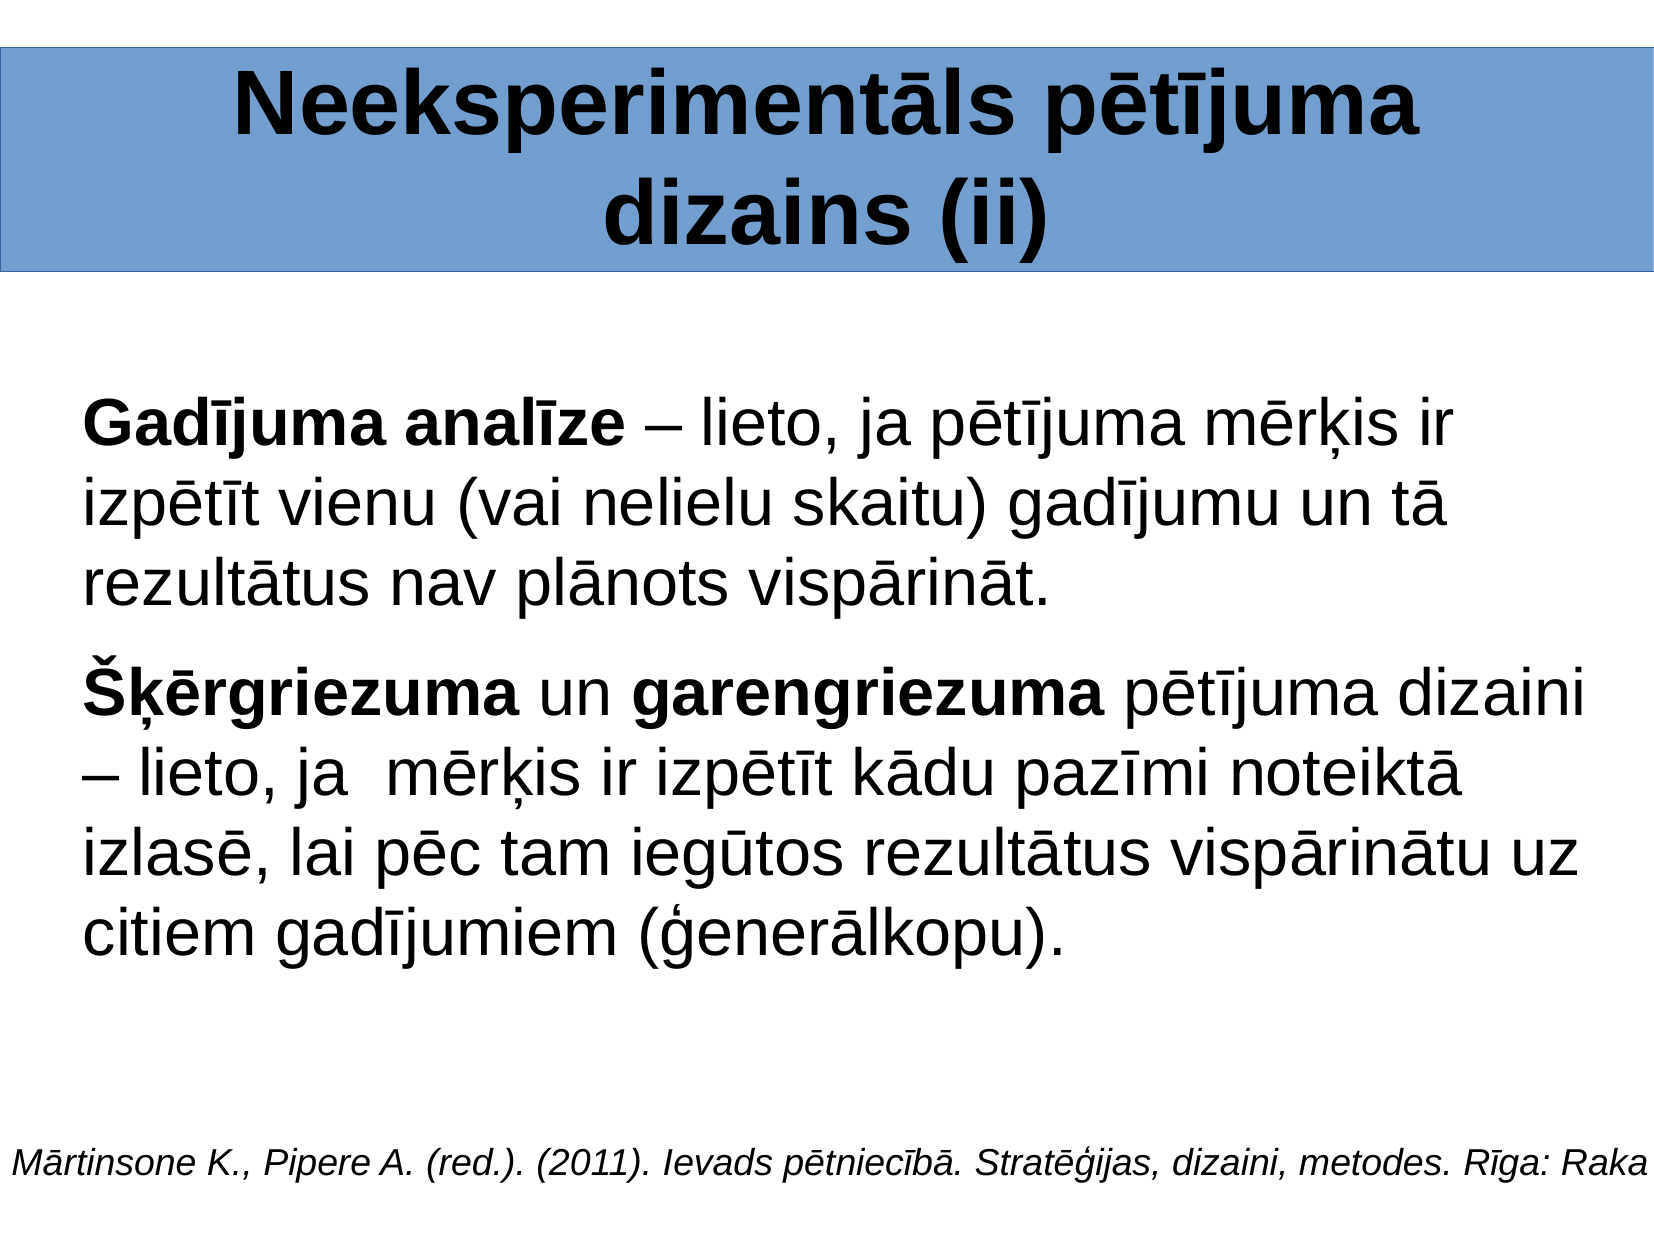

# Neeksperimentāls pētījuma dizains (ii)
Gadījuma analīze – lieto, ja pētījuma mērķis ir izpētīt vienu (vai nelielu skaitu) gadījumu un tā rezultātus nav plānots vispārināt.
Šķērgriezuma un garengriezuma pētījuma dizaini – lieto, ja mērķis ir izpētīt kādu pazīmi noteiktā izlasē, lai pēc tam iegūtos rezultātus vispārinātu uz citiem gadījumiem (ģenerālkopu).
Mārtinsone K., Pipere A. (red.). (2011). Ievads pētniecībā. Stratēģijas, dizaini, metodes. Rīga: Raka